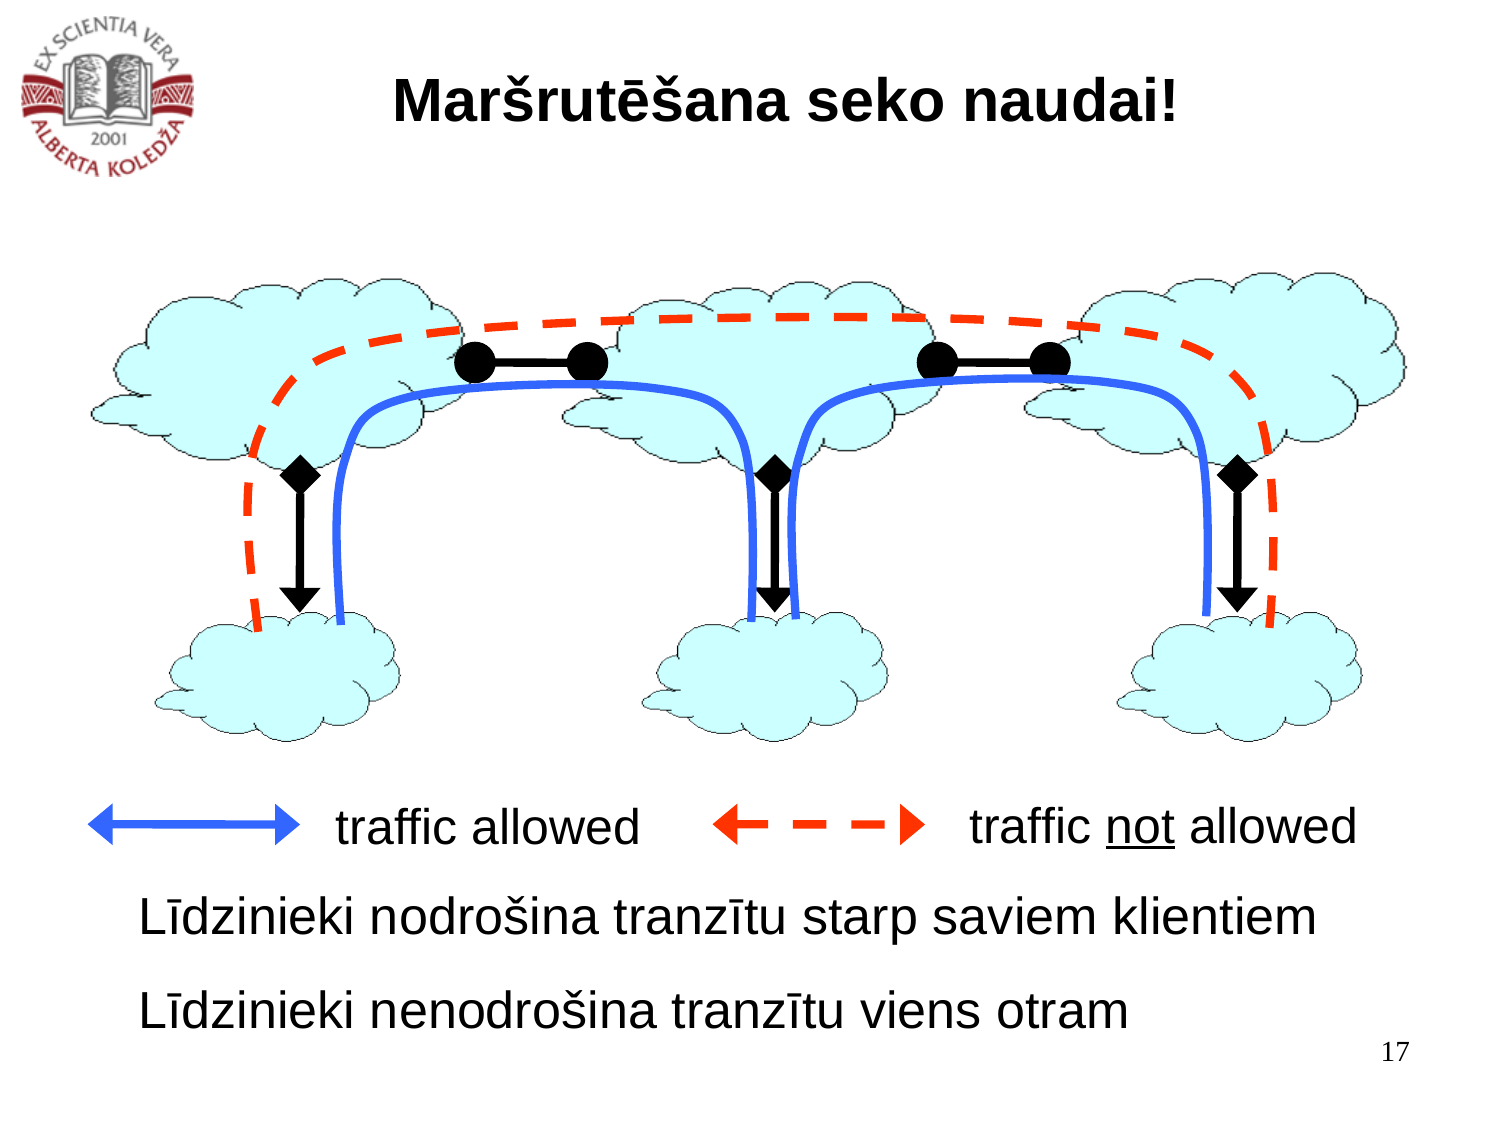

# Maršrutēšana seko naudai!
traffic not allowed
traffic allowed
Līdzinieki nodrošina tranzītu starp saviem klientiem
Līdzinieki nenodrošina tranzītu viens otram